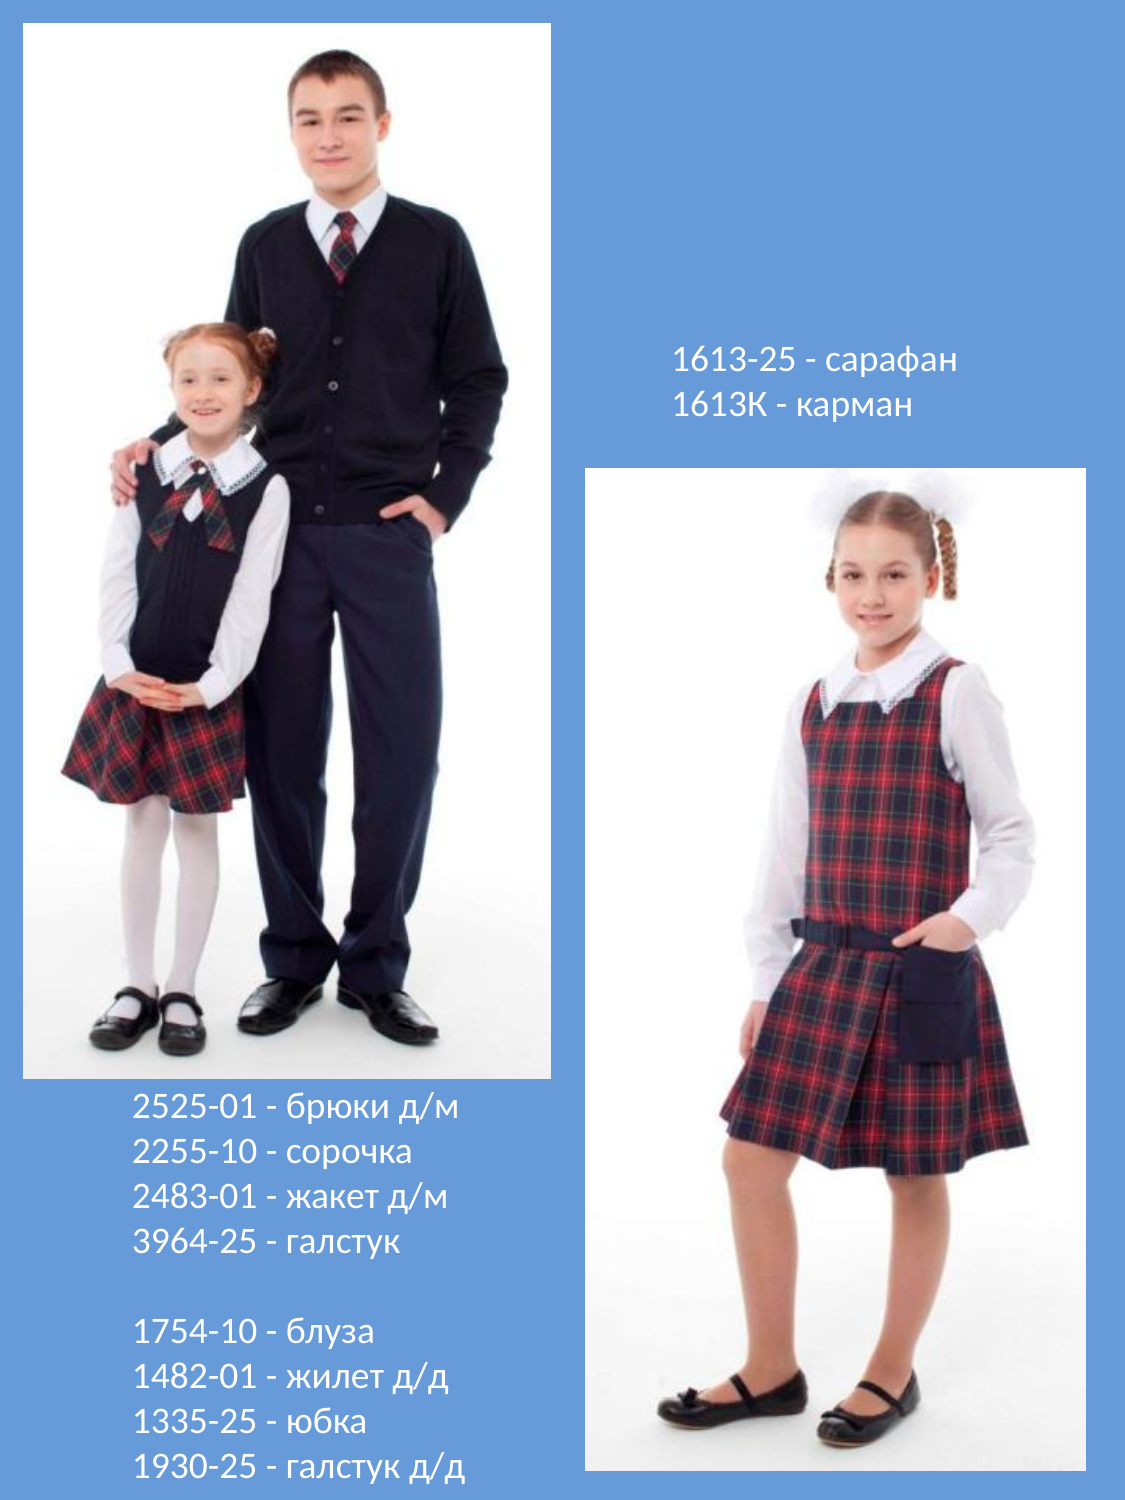

1613-25 - сарафан
1613К - карман
2525-01 - брюки д/м
2255-10 - сорочка
2483-01 - жакет д/м
3964-25 - галстук
1754-10 - блуза
1482-01 - жилет д/д
1335-25 - юбка
1930-25 - галстук д/д